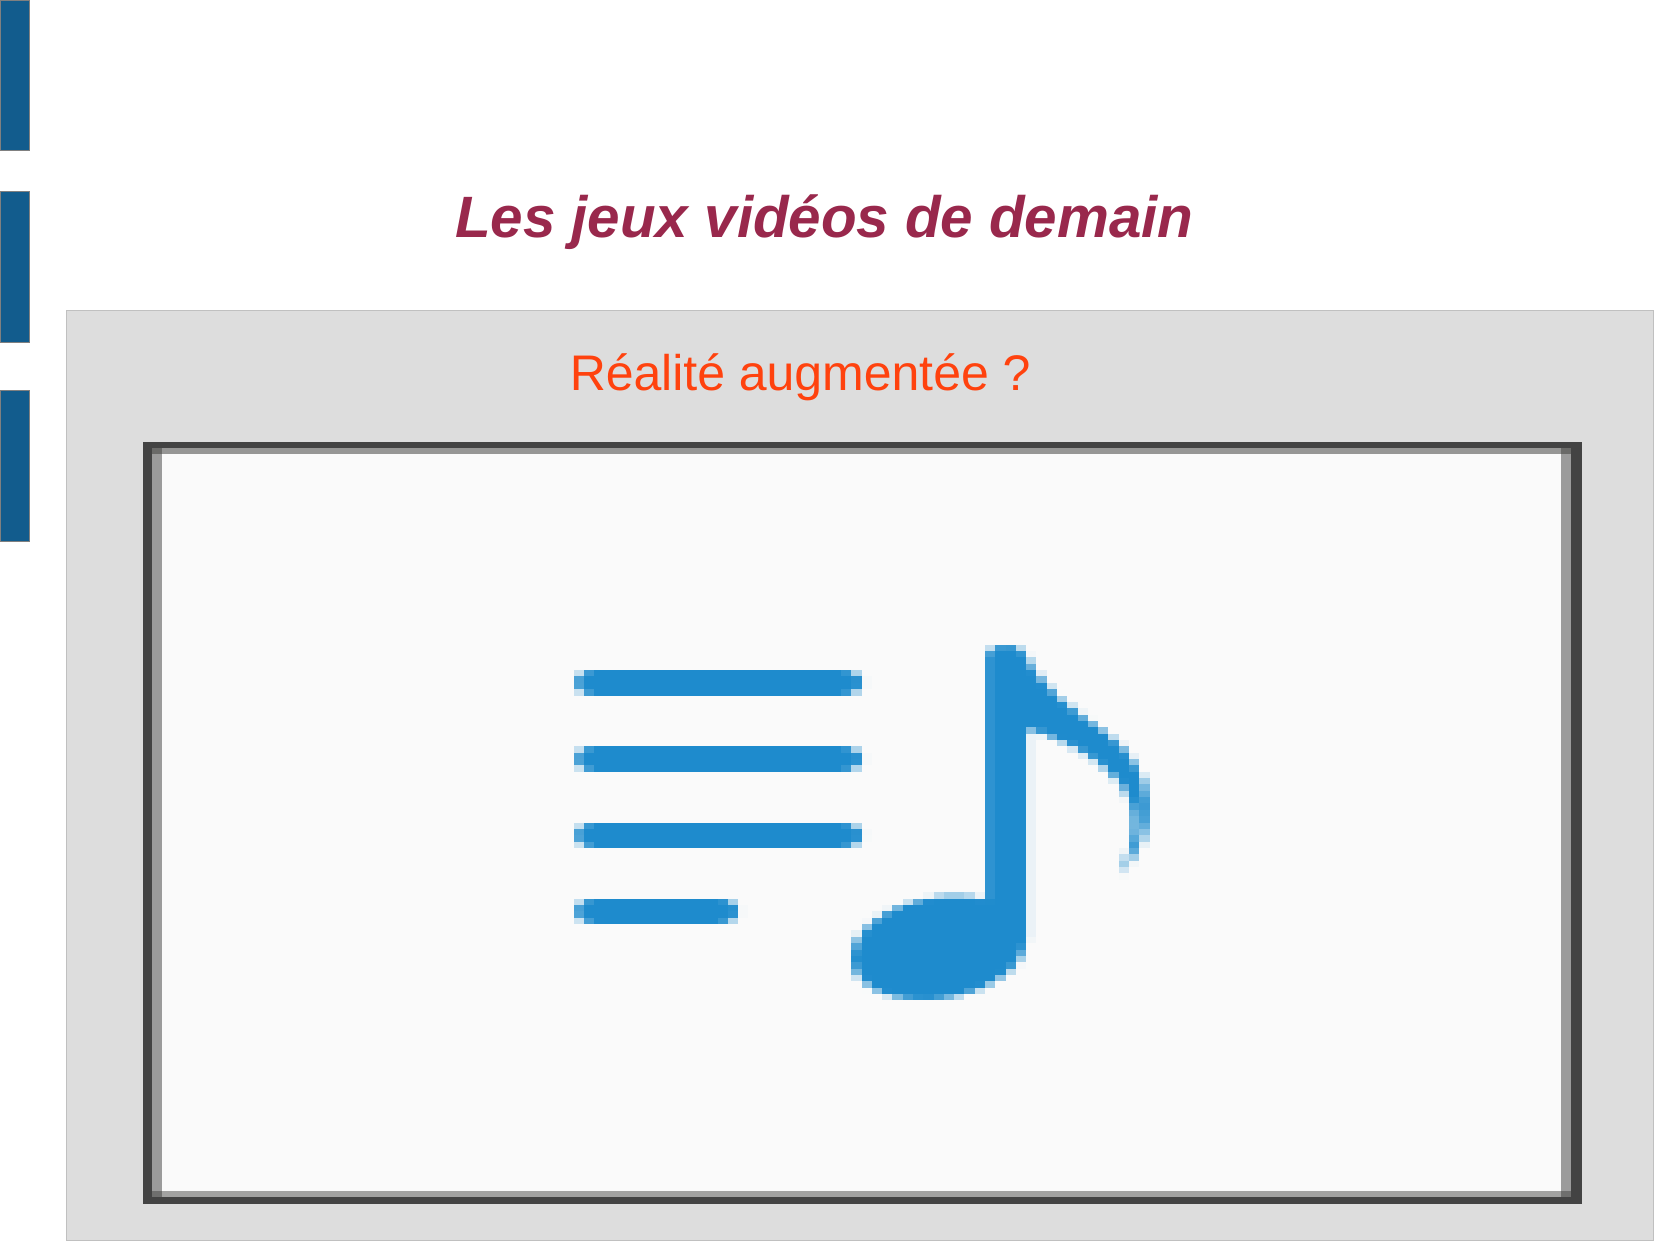

Les jeux vidéos de demain
Réalité augmentée ?